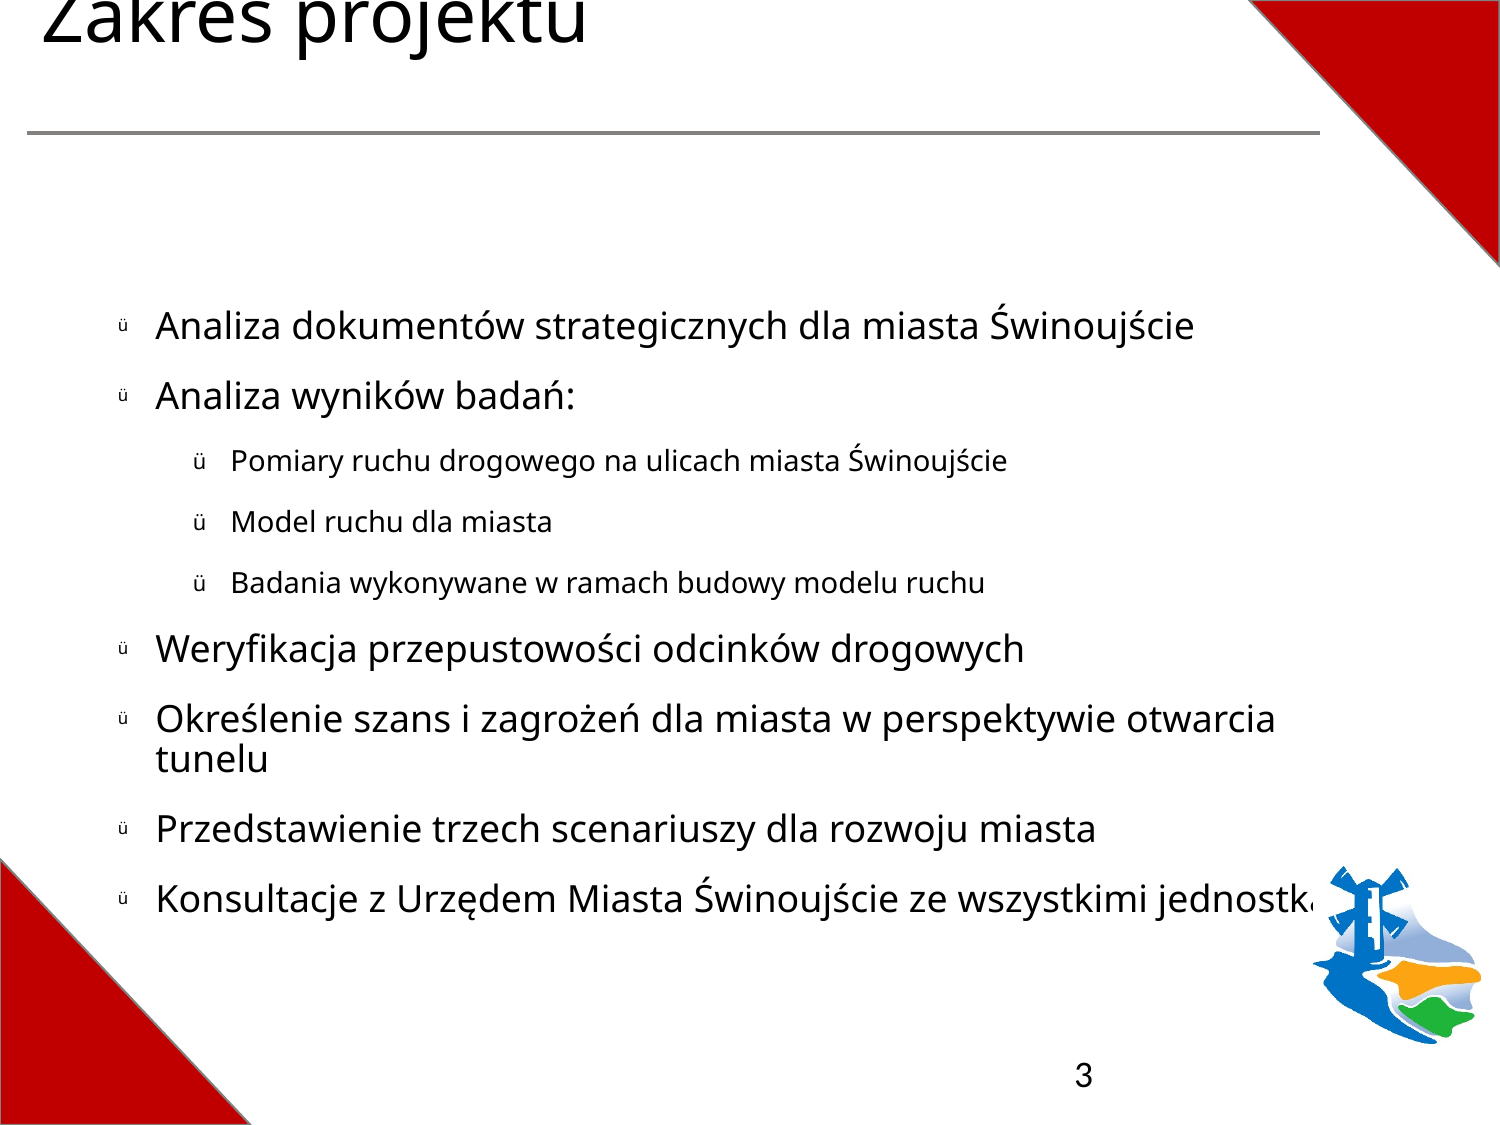

# Zakres projektu
Analiza dokumentów strategicznych dla miasta Świnoujście
Analiza wyników badań:
Pomiary ruchu drogowego na ulicach miasta Świnoujście
Model ruchu dla miasta
Badania wykonywane w ramach budowy modelu ruchu
Weryfikacja przepustowości odcinków drogowych
Określenie szans i zagrożeń dla miasta w perspektywie otwarcia tunelu
Przedstawienie trzech scenariuszy dla rozwoju miasta
Konsultacje z Urzędem Miasta Świnoujście ze wszystkimi jednostkami